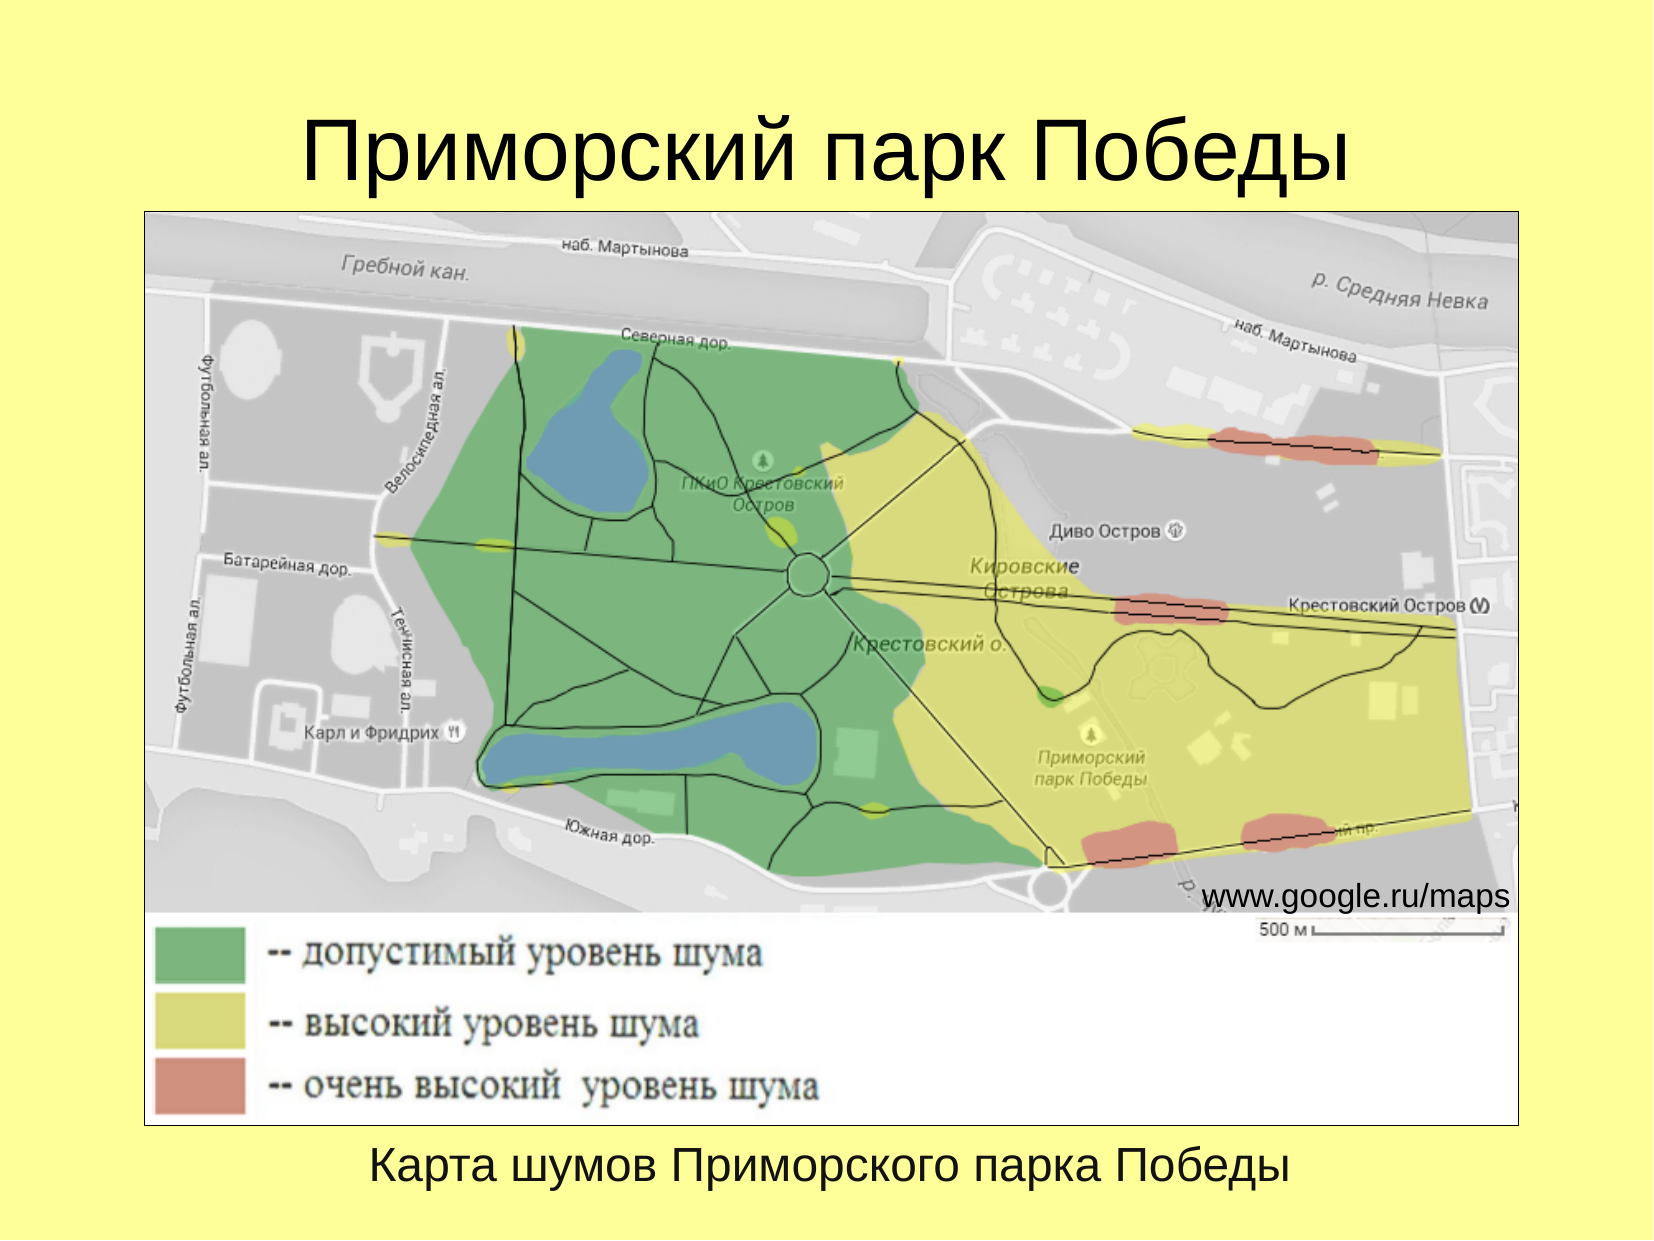

# Приморский парк Победы
www.google.ru/maps
Карта шумов Приморского парка Победы